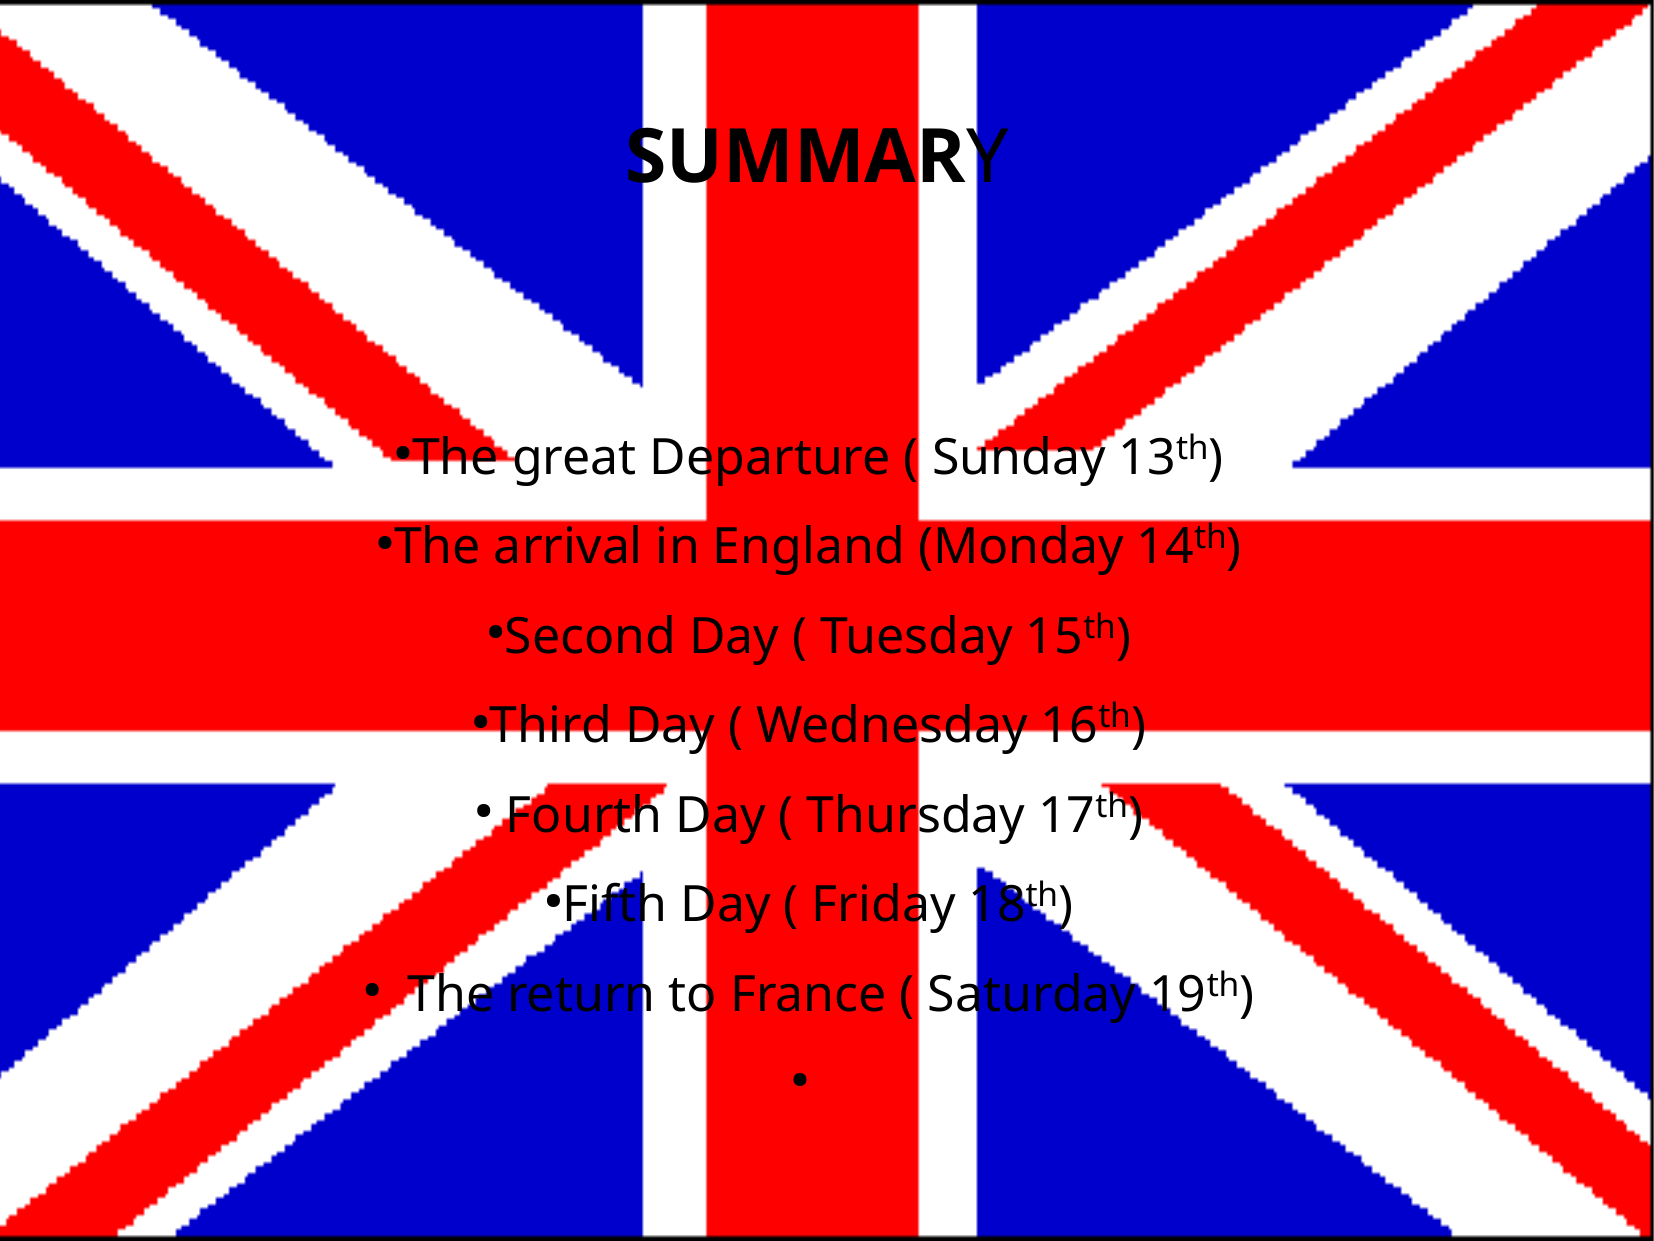

# SUMMARY
The great Departure ( Sunday 13th)
The arrival in England (Monday 14th)
Second Day ( Tuesday 15th)
Third Day ( Wednesday 16th)
 Fourth Day ( Thursday 17th)
Fifth Day ( Friday 18th)
 The return to France ( Saturday 19th)